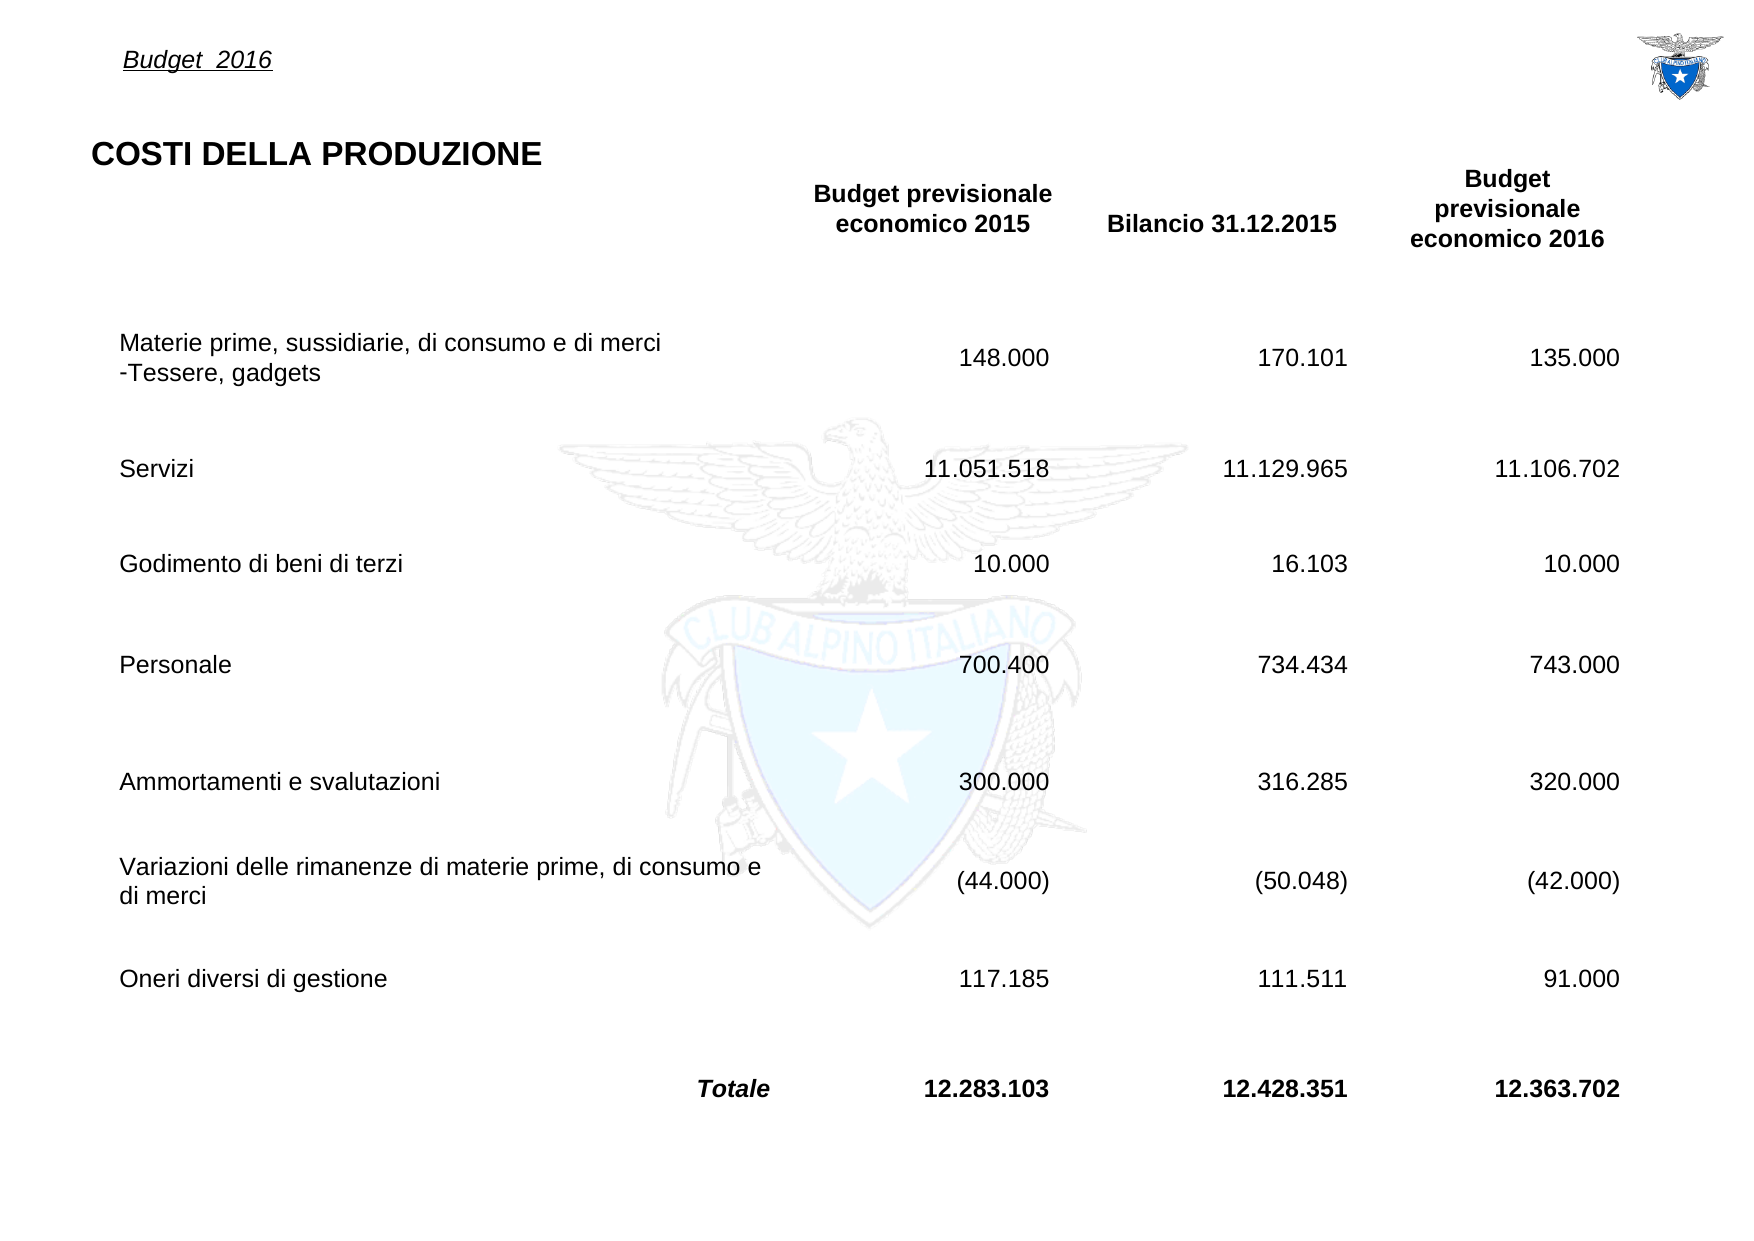

Budget 2016
COSTI DELLA PRODUZIONE
| | Budget previsionale economico 2015 | Bilancio 31.12.2015 | Budget previsionale economico 2016 |
| --- | --- | --- | --- |
| Materie prime, sussidiarie, di consumo e di merci Tessere, gadgets | 148.000 | 170.101 | 135.000 |
| Servizi | 11.051.518 | 11.129.965 | 11.106.702 |
| Godimento di beni di terzi | 10.000 | 16.103 | 10.000 |
| Personale | 700.400 | 734.434 | 743.000 |
| Ammortamenti e svalutazioni | 300.000 | 316.285 | 320.000 |
| Variazioni delle rimanenze di materie prime, di consumo e di merci | (44.000) | (50.048) | (42.000) |
| Oneri diversi di gestione | 117.185 | 111.511 | 91.000 |
| Totale | 12.283.103 | 12.428.351 | 12.363.702 |